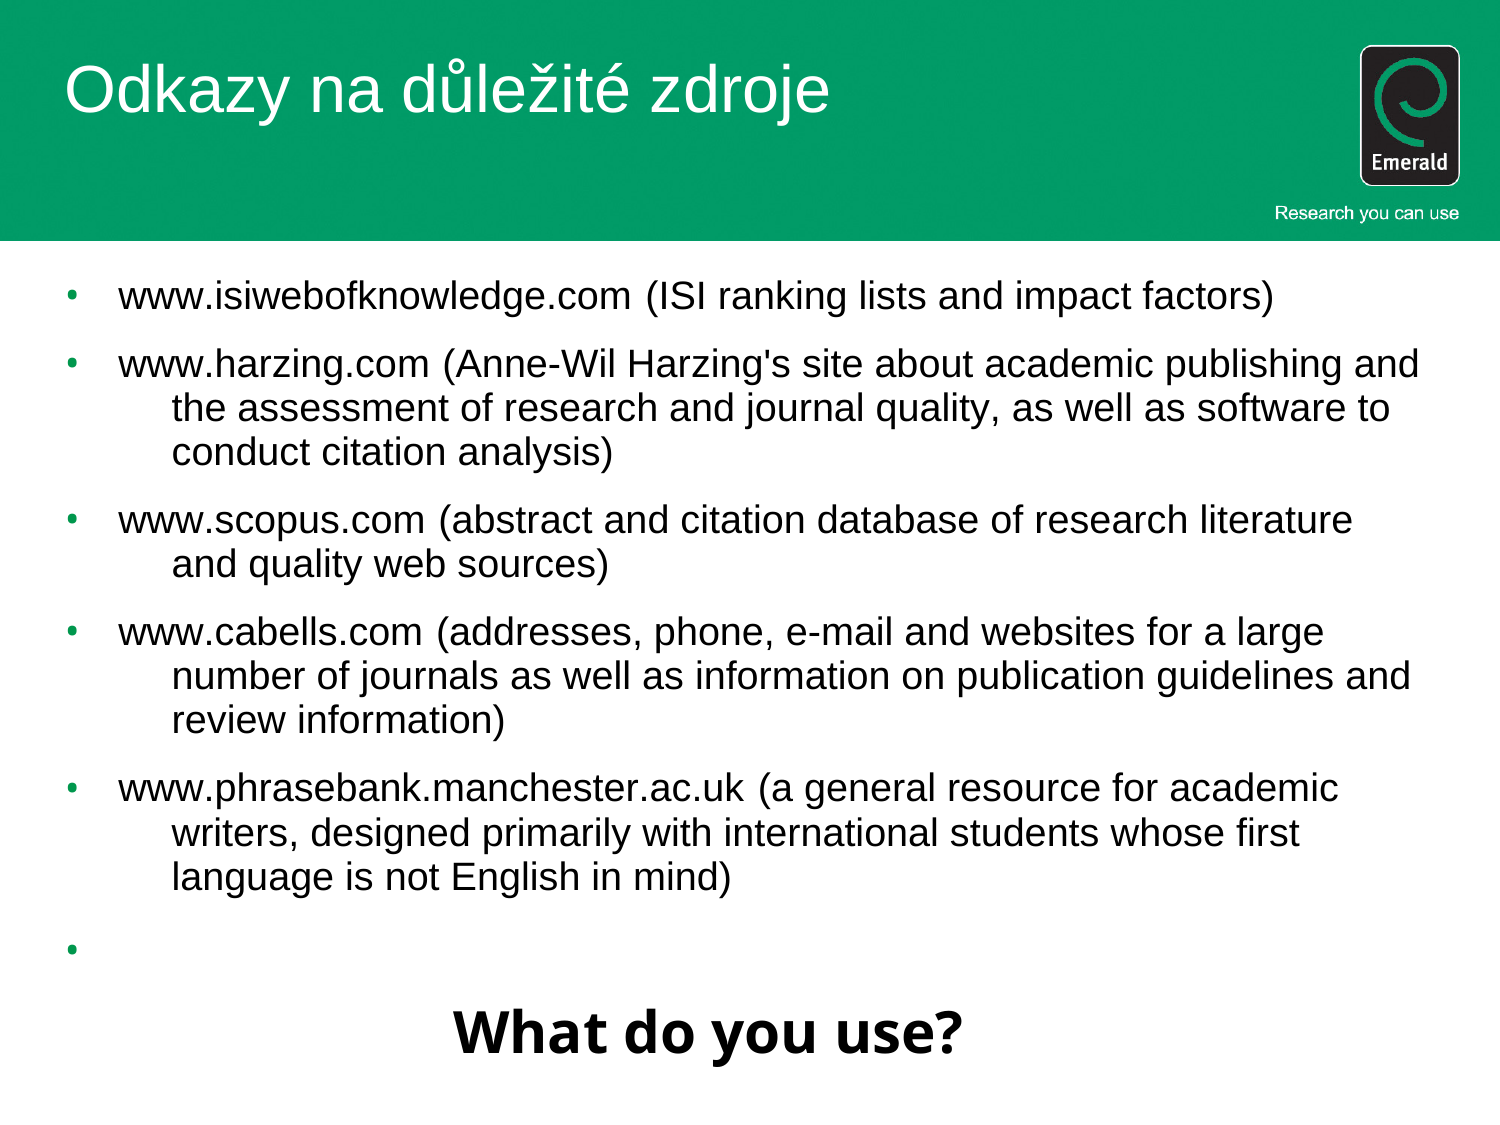

# Odkazy na důležité zdroje
www.isiwebofknowledge.com (ISI ranking lists and impact factors)
www.harzing.com (Anne-Wil Harzing's site about academic publishing and the assessment of research and journal quality, as well as software to conduct citation analysis)
www.scopus.com (abstract and citation database of research literature and quality web sources)
www.cabells.com (addresses, phone, e-mail and websites for a large number of journals as well as information on publication guidelines and review information)
www.phrasebank.manchester.ac.uk (a general resource for academic writers, designed primarily with international students whose first language is not English in mind)
What do you use?